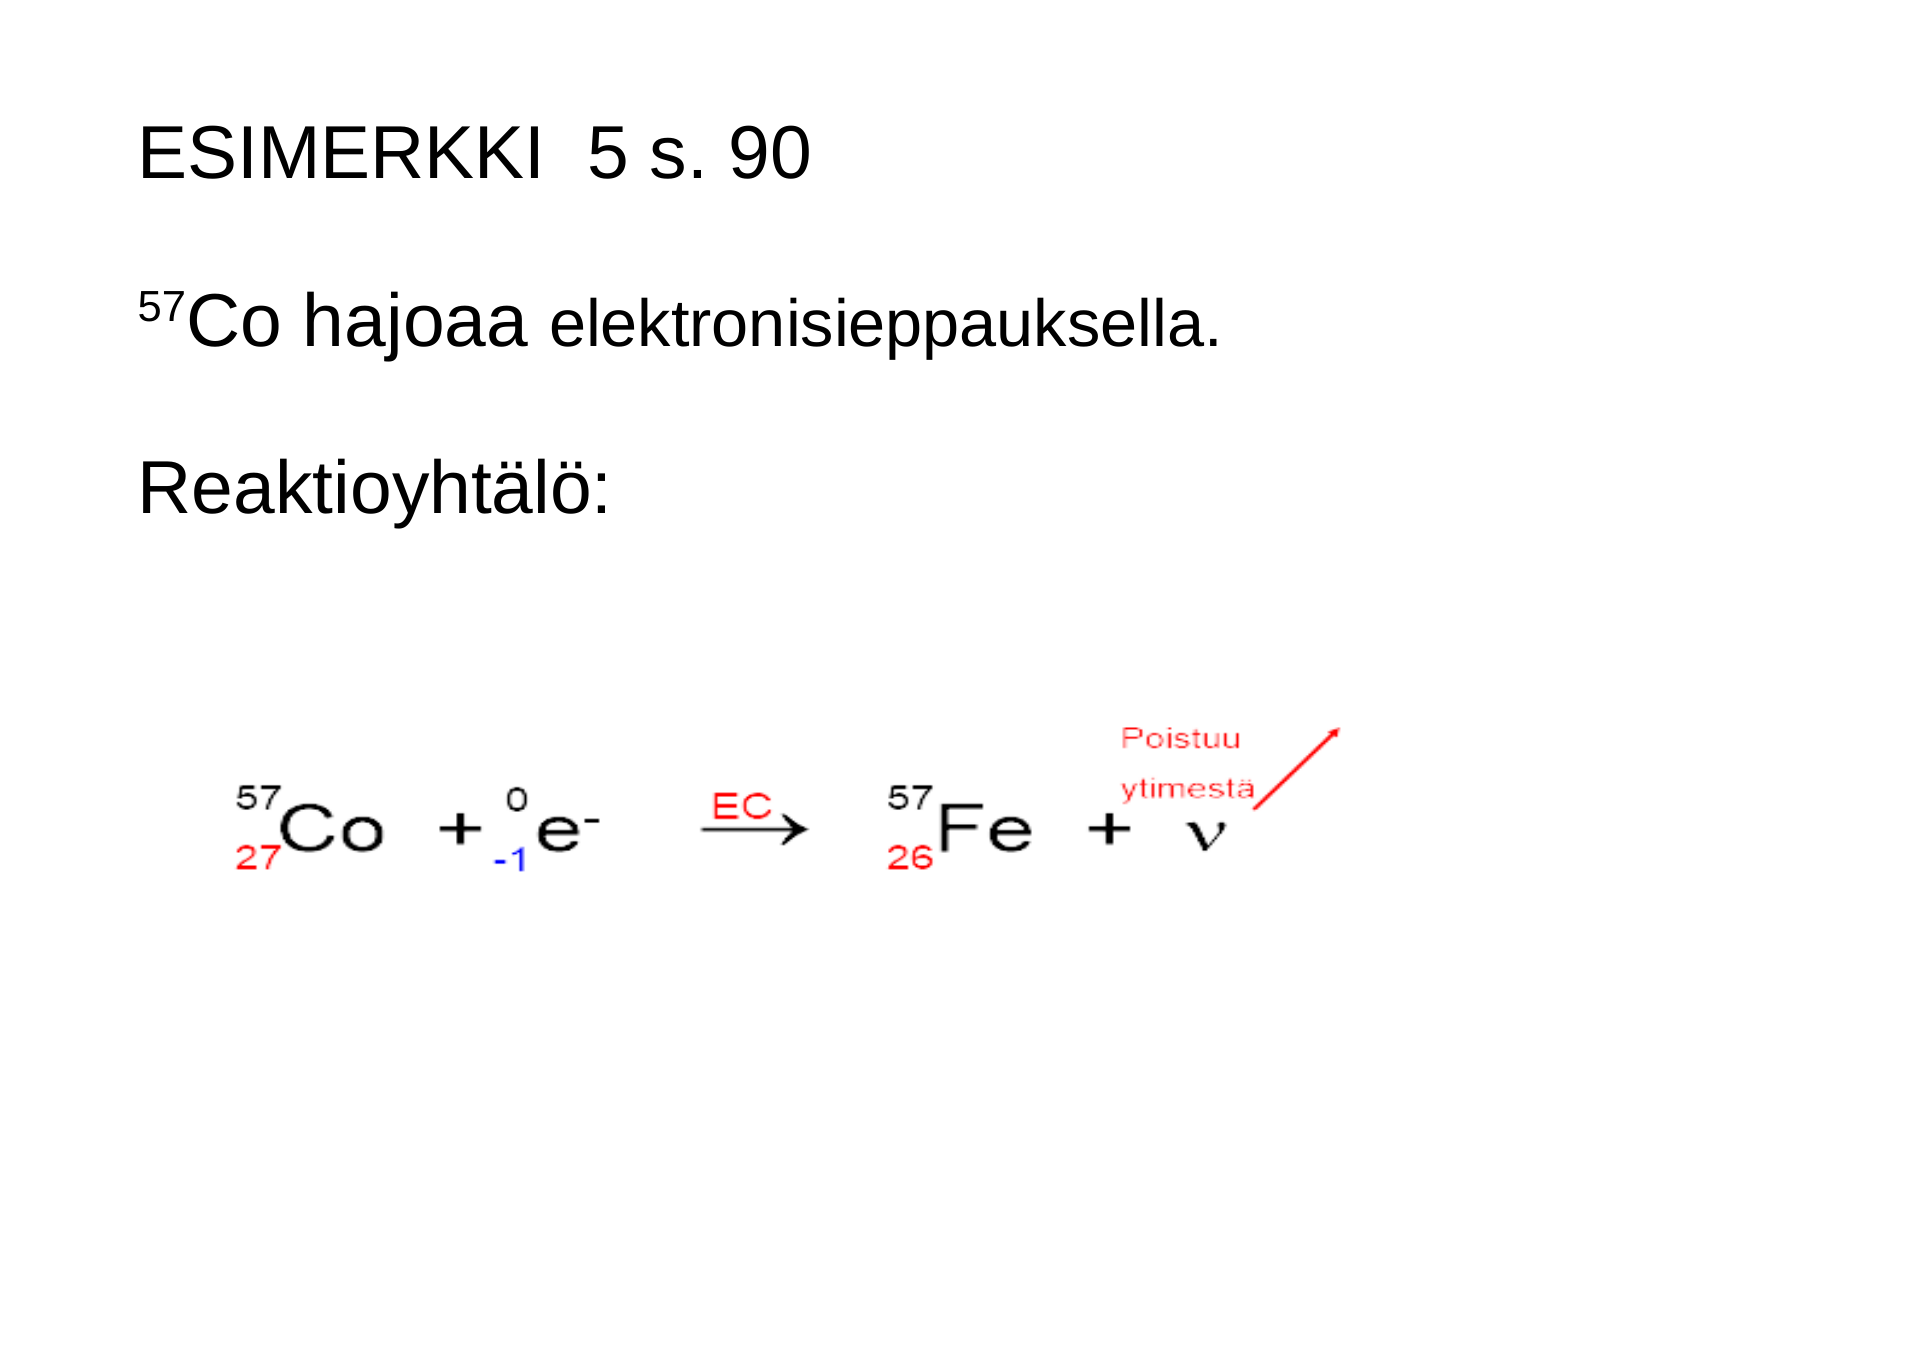

ESIMERKKI 5 s. 90
57Co hajoaa elektronisieppauksella.
Reaktioyhtälö: